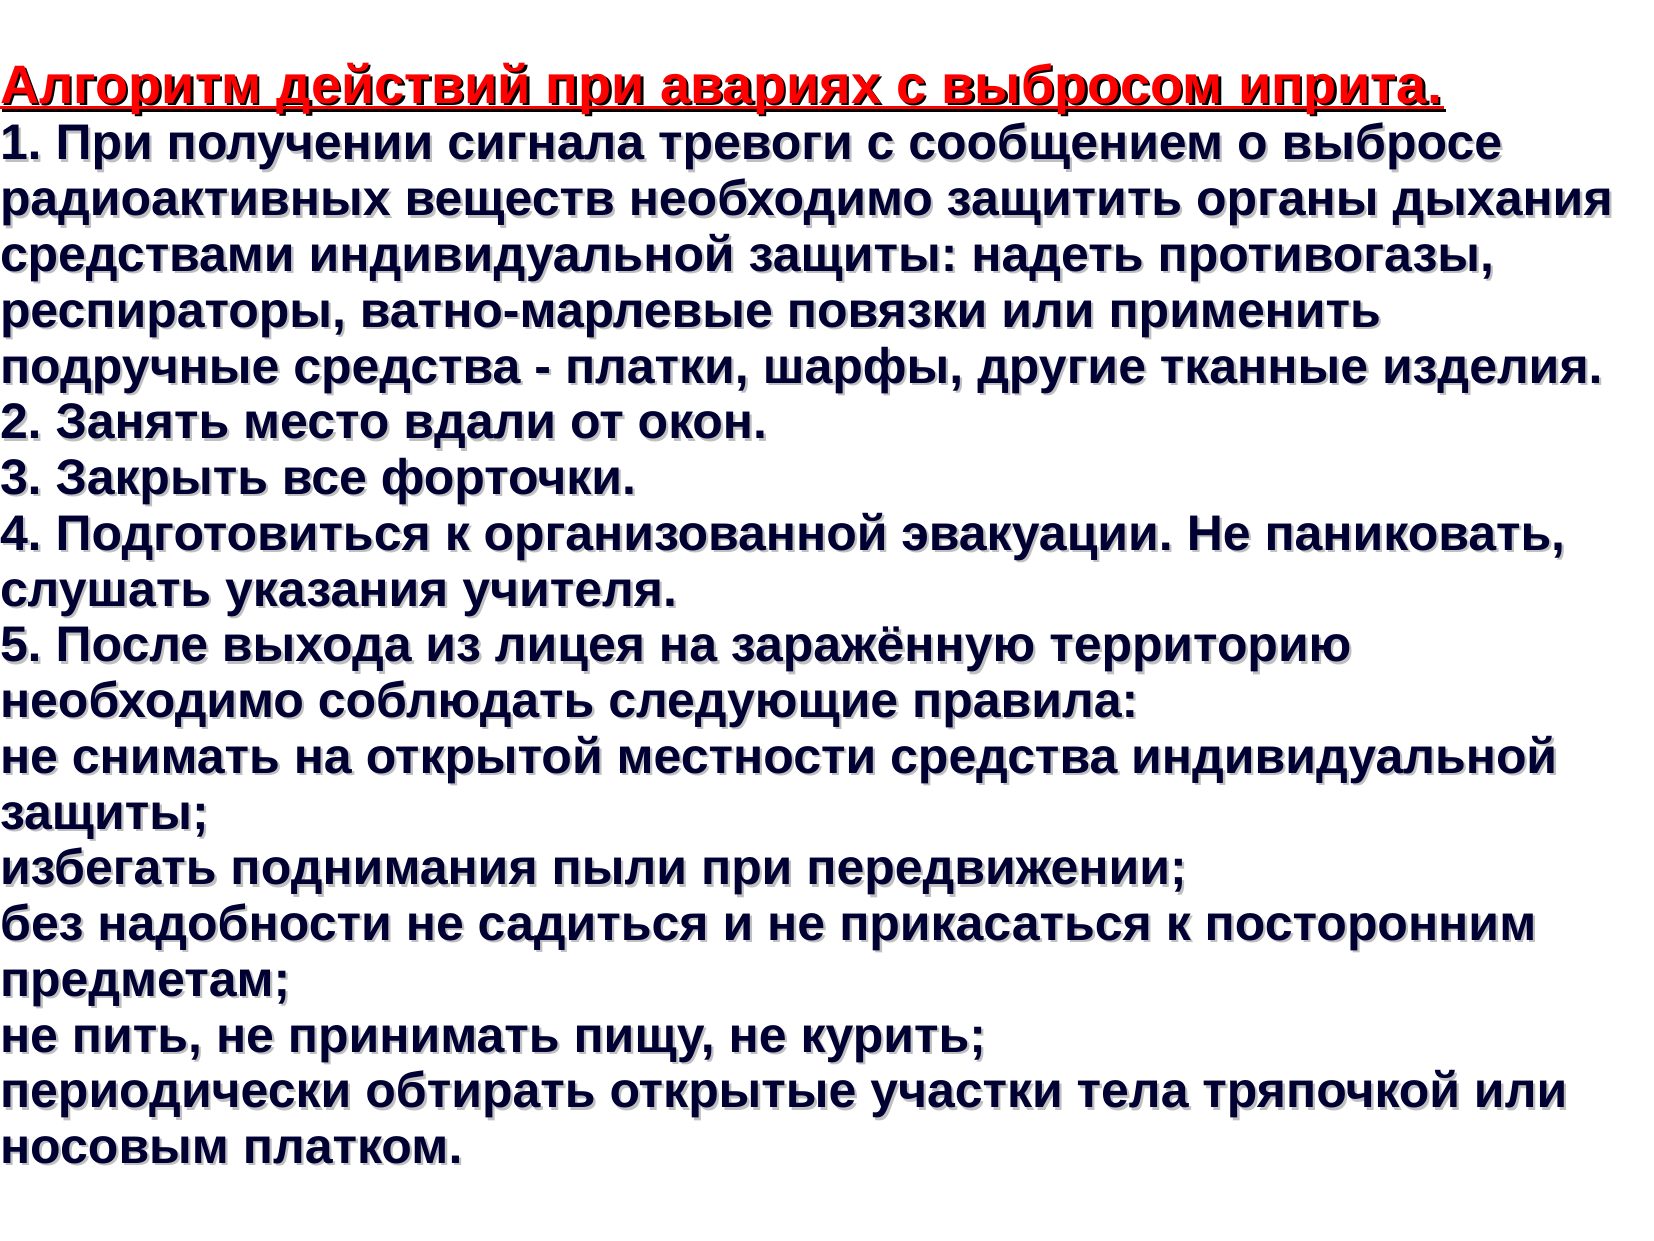

# Алгоритм действий при авариях с выбросом иприта. 1. При получении сигнала тревоги с сообщением о выбросе радиоактивных веществ необходимо защитить органы дыхания средствами индивидуальной защиты: надеть противогазы, респираторы, ватно-марлевые повязки или применить подручные средства - платки, шарфы, другие тканные изделия.
2. Занять место вдали от окон.
3. Закрыть все форточки.
4. Подготовиться к организованной эвакуации. Не паниковать, слушать указания учителя.
5. После выхода из лицея на заражённую территорию необходимо соблюдать следующие правила:
не снимать на открытой местности средства индивидуальной защиты;
избегать поднимания пыли при передвижении;
без надобности не садиться и не прикасаться к посторонним предметам;
не пить, не принимать пищу, не курить;
периодически обтирать открытые участки тела тряпочкой или носовым платком.